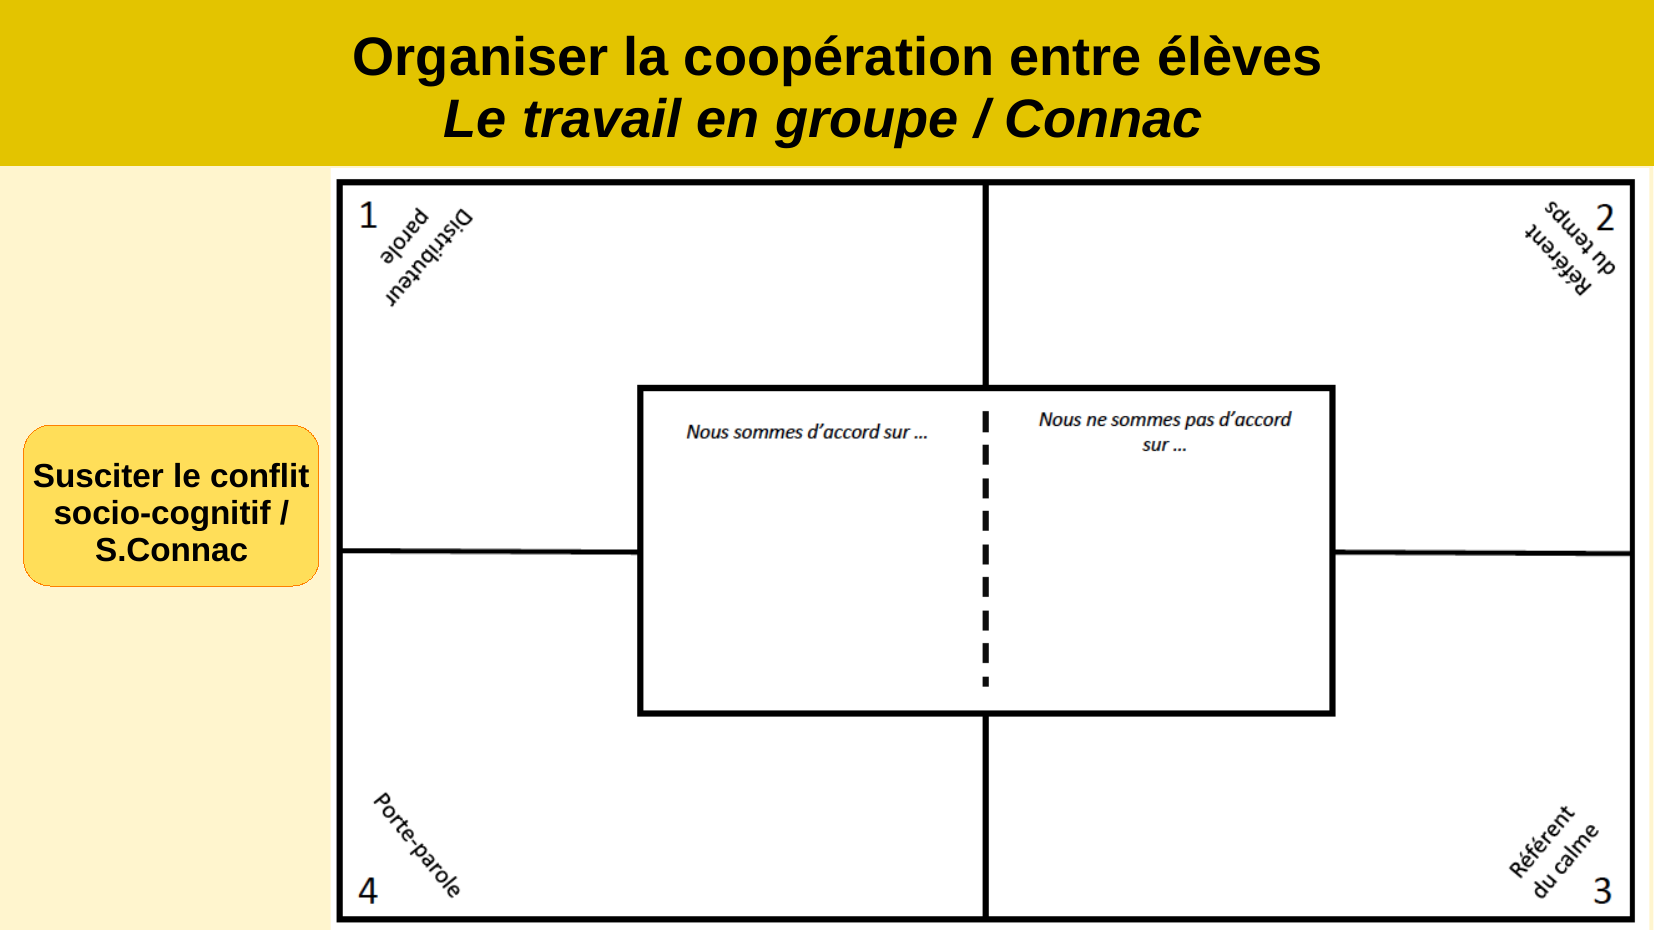

Organiser la coopération entre élèves
 Le travail en groupe / Connac
Susciter le conflit socio-cognitif / S.Connac